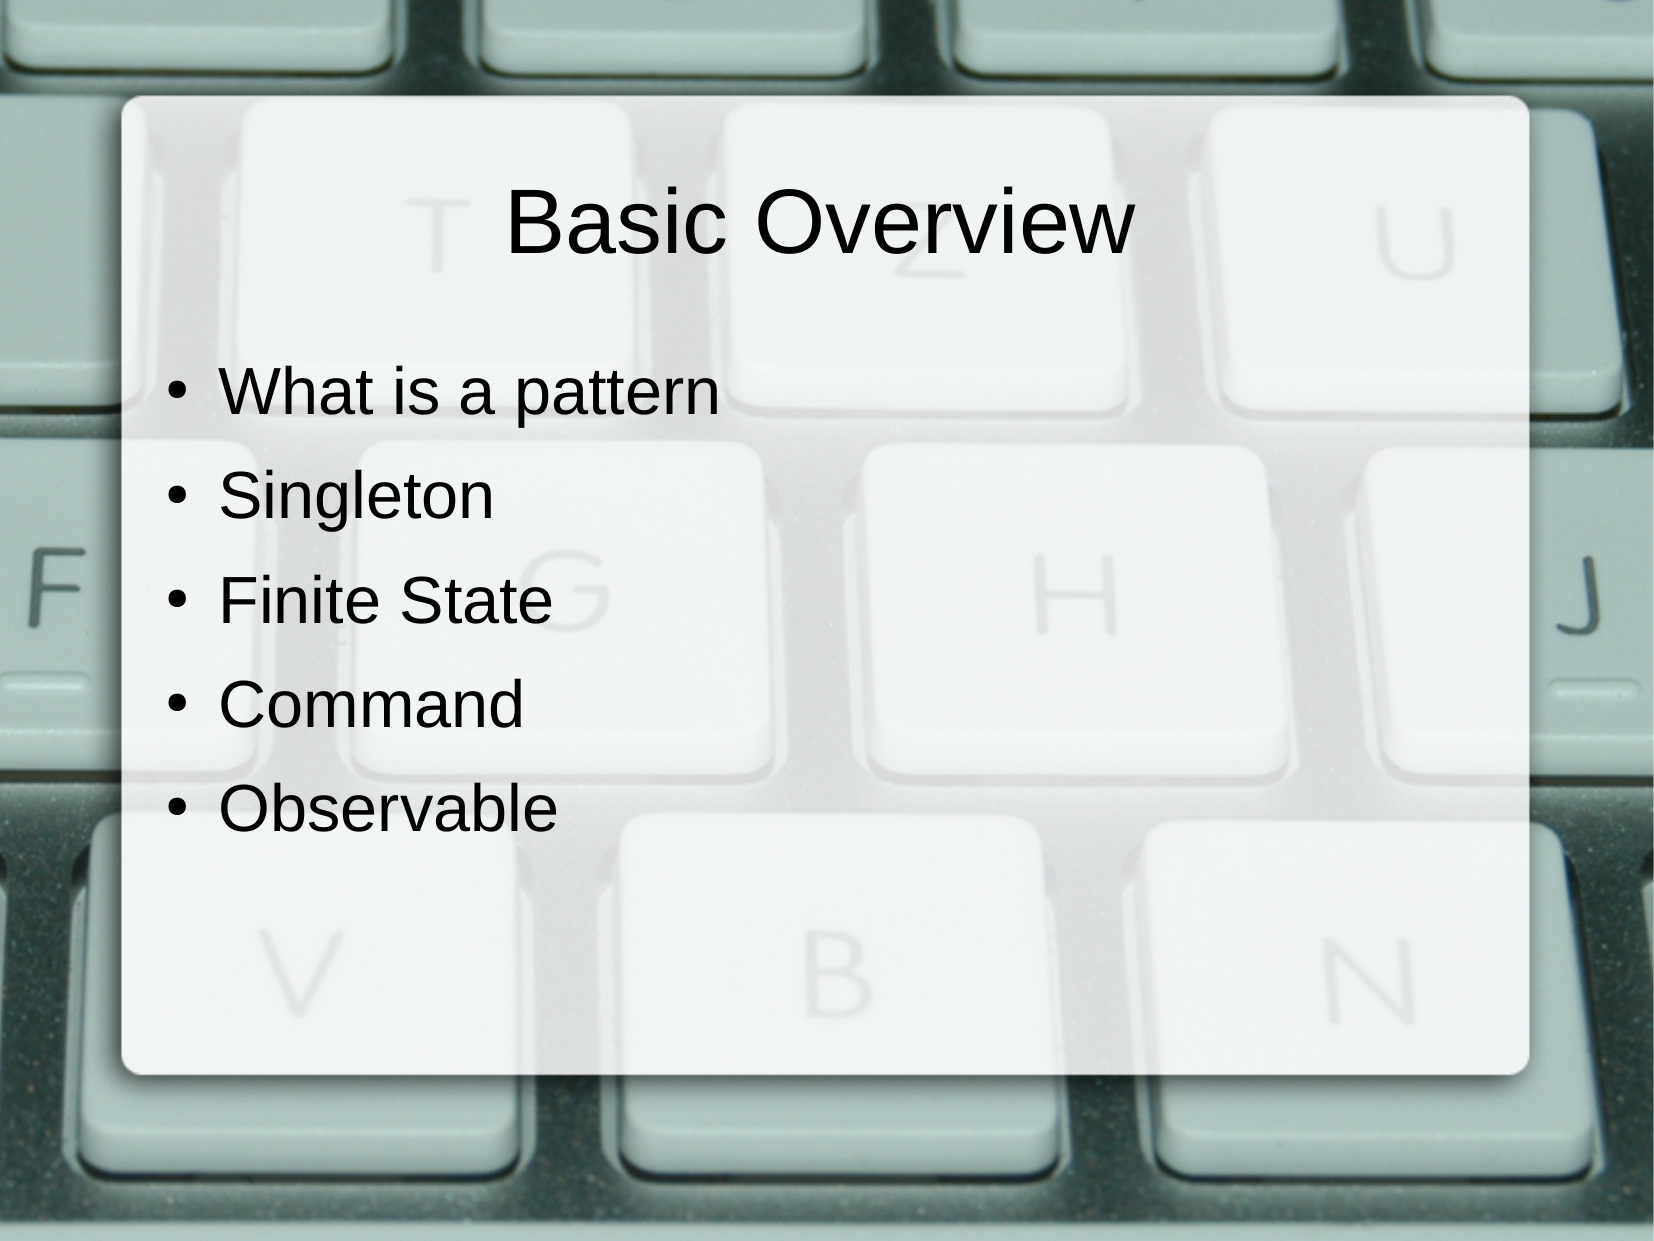

# Basic Overview
What is a pattern
Singleton
Finite State
Command
Observable